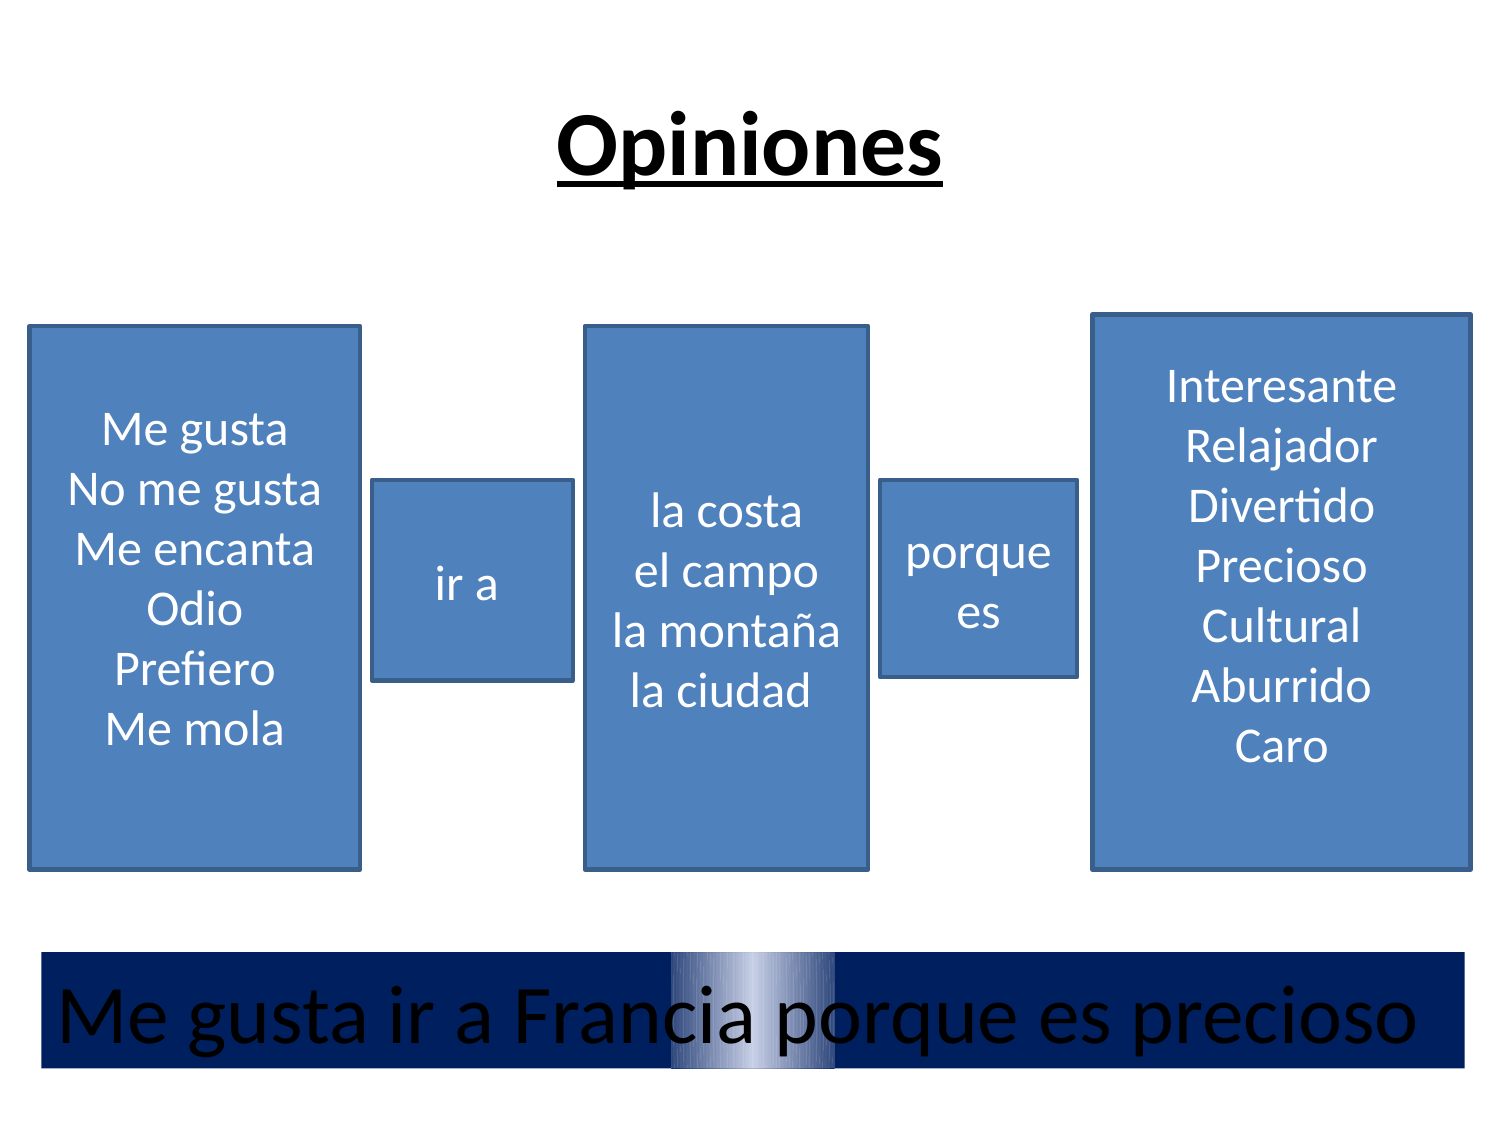

# Opiniones
Interesante
Relajador
Divertido
Precioso
Cultural
Aburrido
Caro
Me gusta
No me gusta
Me encanta
Odio
Prefiero
Me mola
la costa
el campo
la montaña
la ciudad
ir a
porque es
Me gusta ir a Francia porque es precioso